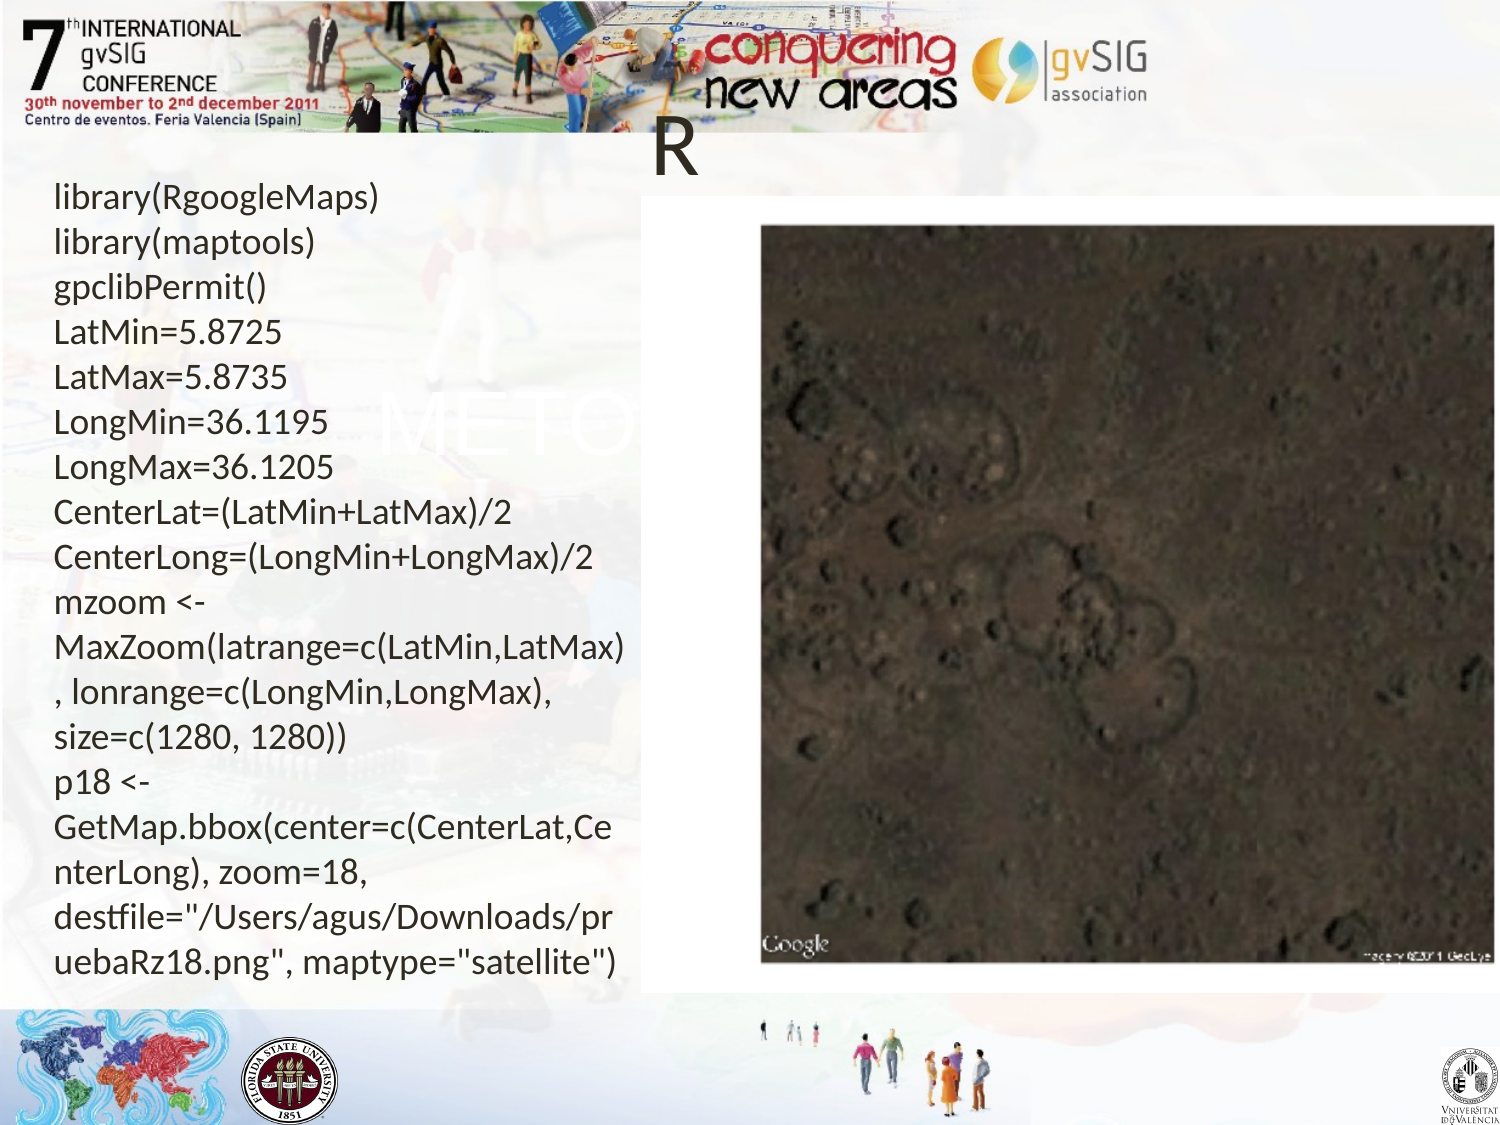

# R
library(RgoogleMaps)
library(maptools)
gpclibPermit()
LatMin=5.8725
LatMax=5.8735
LongMin=36.1195
LongMax=36.1205
CenterLat=(LatMin+LatMax)/2
CenterLong=(LongMin+LongMax)/2
mzoom <- MaxZoom(latrange=c(LatMin,LatMax), lonrange=c(LongMin,LongMax), size=c(1280, 1280))
p18 <- GetMap.bbox(center=c(CenterLat,CenterLong), zoom=18, destfile="/Users/agus/Downloads/pruebaRz18.png", maptype="satellite")
METODOLOGÍA